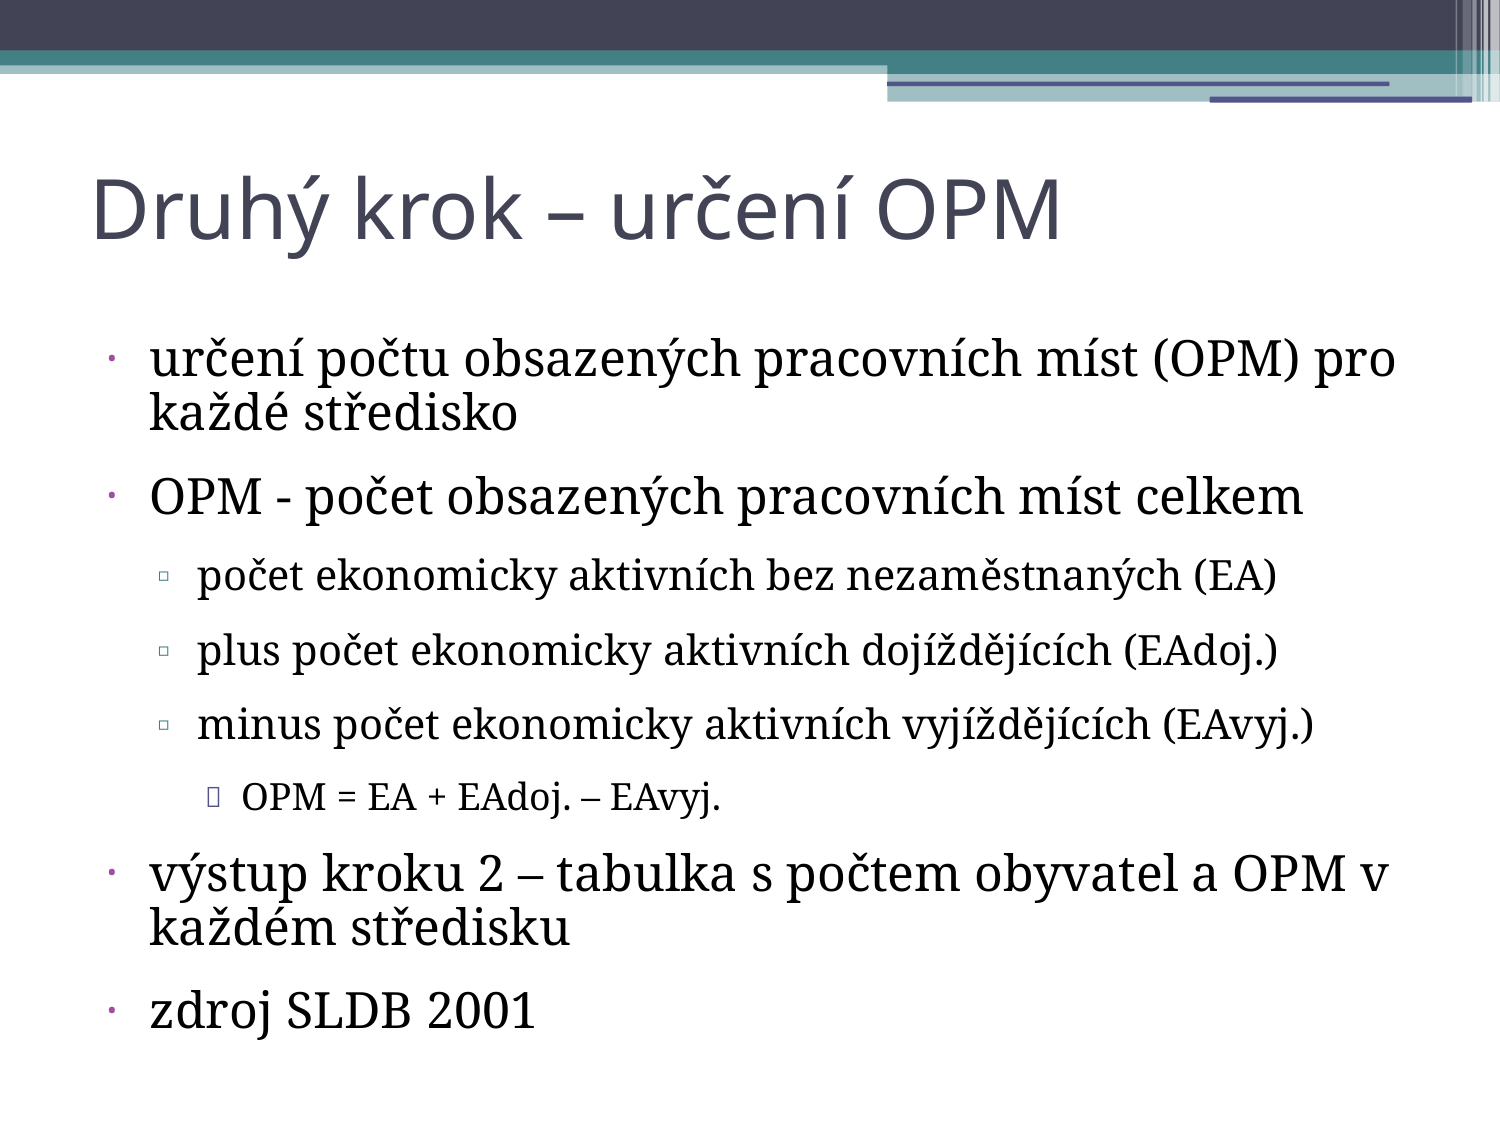

# Druhý krok – určení OPM
určení počtu obsazených pracovních míst (OPM) pro každé středisko
OPM - počet obsazených pracovních míst celkem
počet ekonomicky aktivních bez nezaměstnaných (EA)
plus počet ekonomicky aktivních dojíždějících (EAdoj.)
minus počet ekonomicky aktivních vyjíždějících (EAvyj.)
OPM = EA + EAdoj. – EAvyj.
výstup kroku 2 – tabulka s počtem obyvatel a OPM v každém středisku
zdroj SLDB 2001